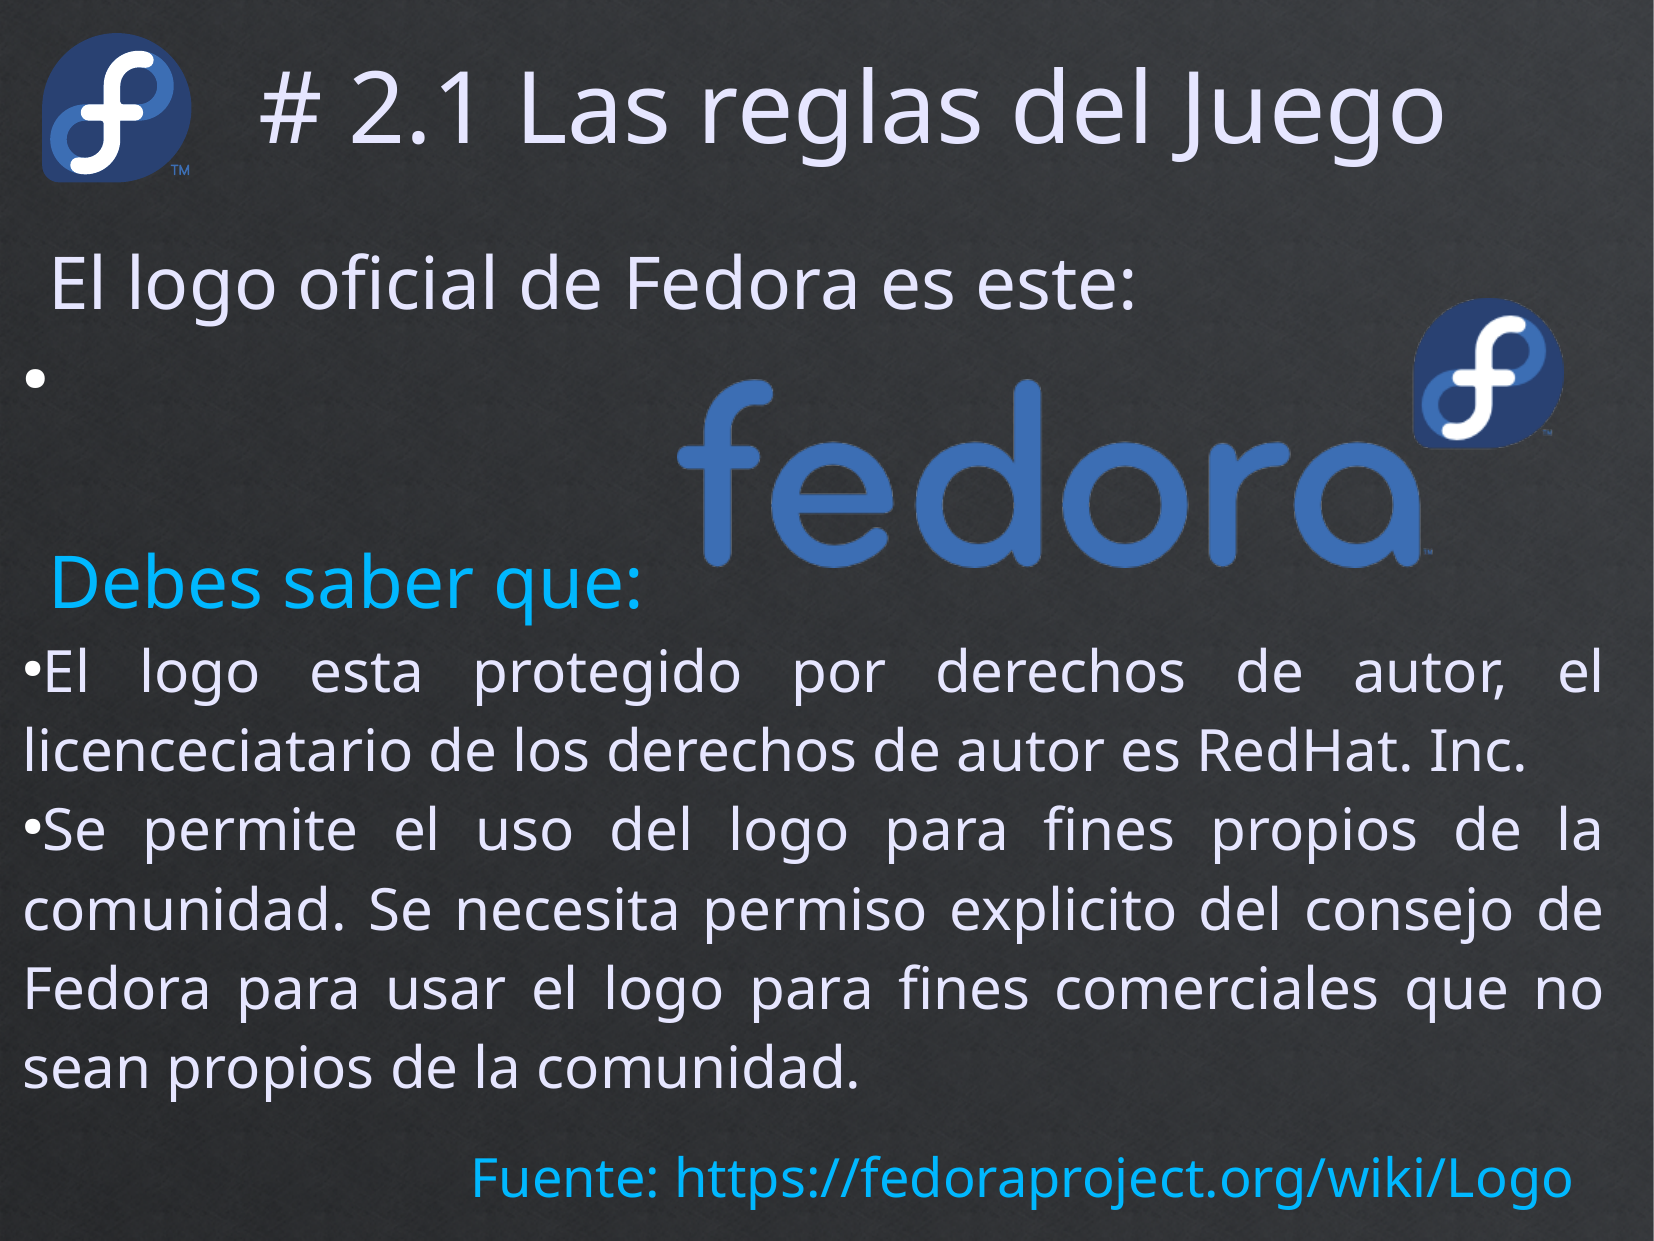

# # 2.1 Las reglas del Juego
El logo oficial de Fedora es este:
Debes saber que:
El logo esta protegido por derechos de autor, el licenceciatario de los derechos de autor es RedHat. Inc.
Se permite el uso del logo para fines propios de la comunidad. Se necesita permiso explicito del consejo de Fedora para usar el logo para fines comerciales que no sean propios de la comunidad.
Fuente: https://fedoraproject.org/wiki/Logo